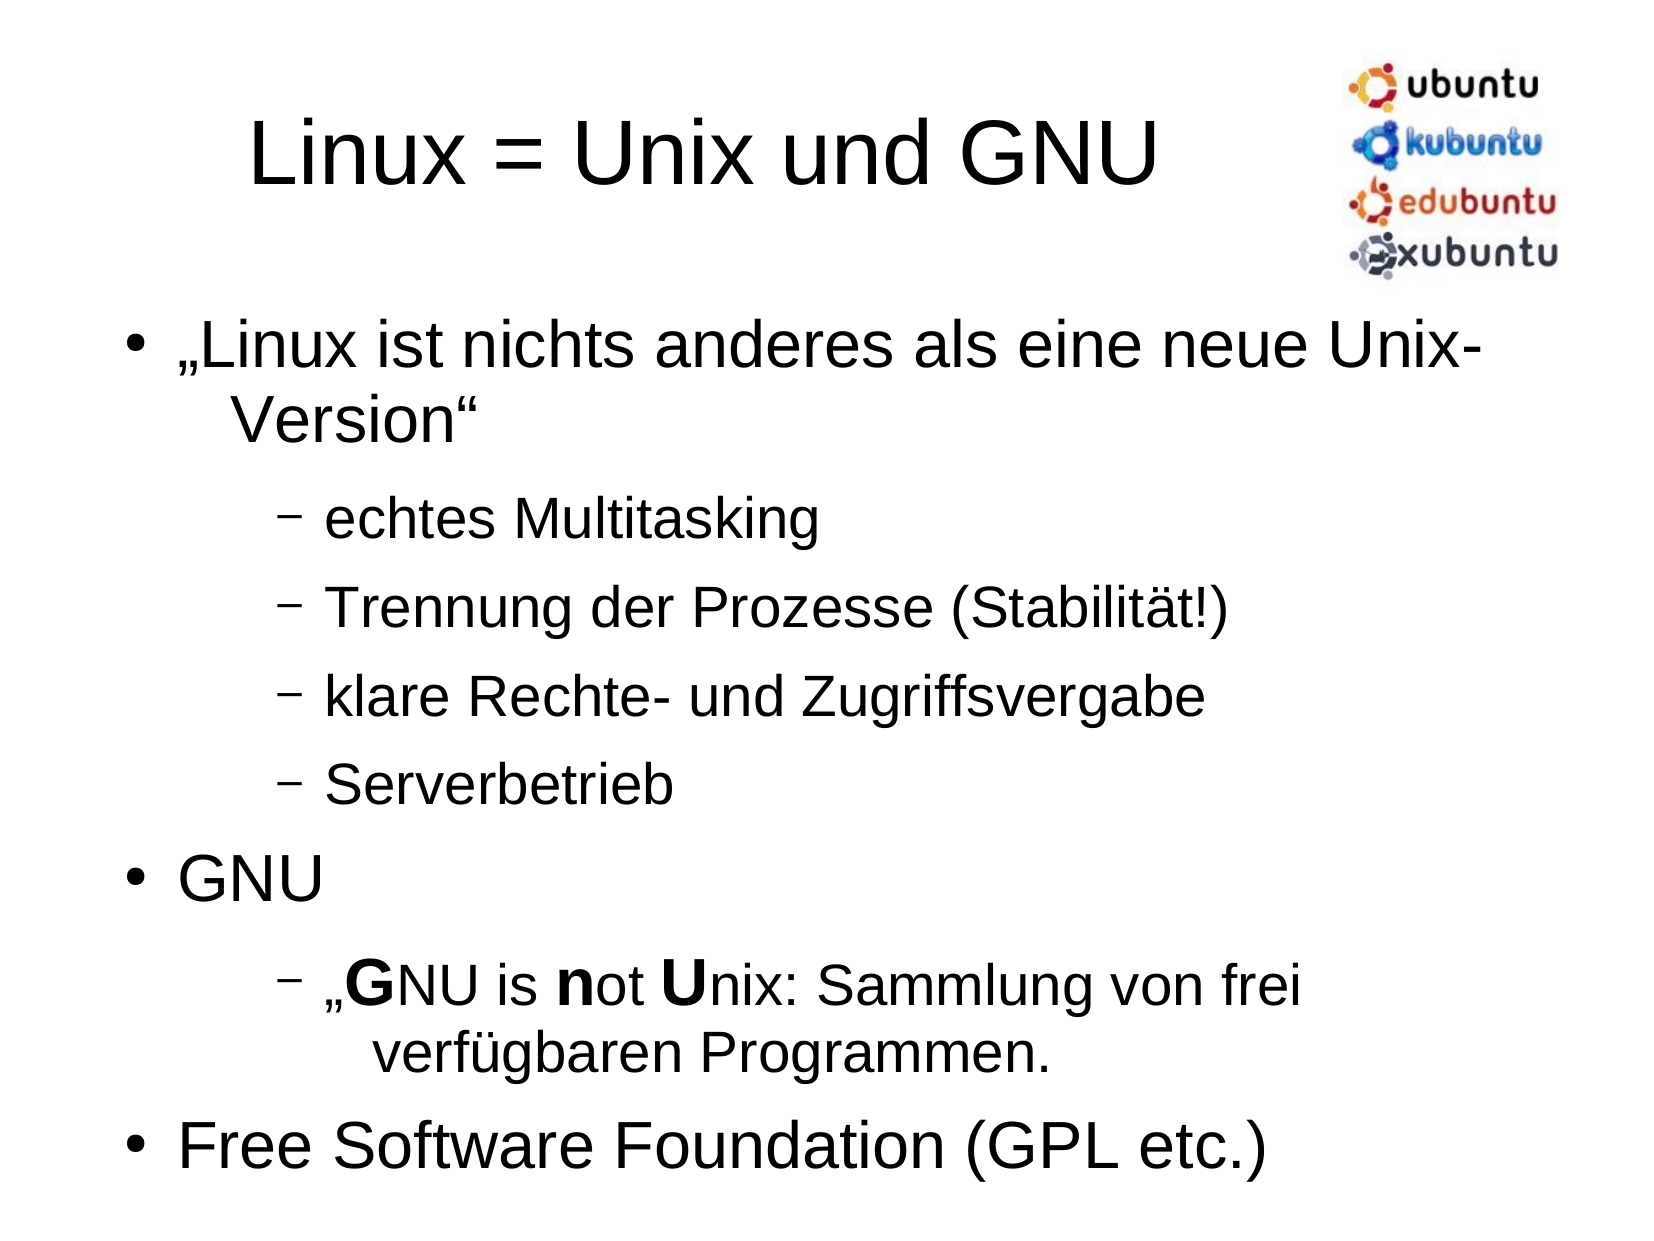

# Linux = Unix und GNU
„Linux ist nichts anderes als eine neue Unix-Version“
echtes Multitasking
Trennung der Prozesse (Stabilität!)
klare Rechte- und Zugriffsvergabe
Serverbetrieb
GNU
„GNU is not Unix: Sammlung von frei verfügbaren Programmen.
Free Software Foundation (GPL etc.)